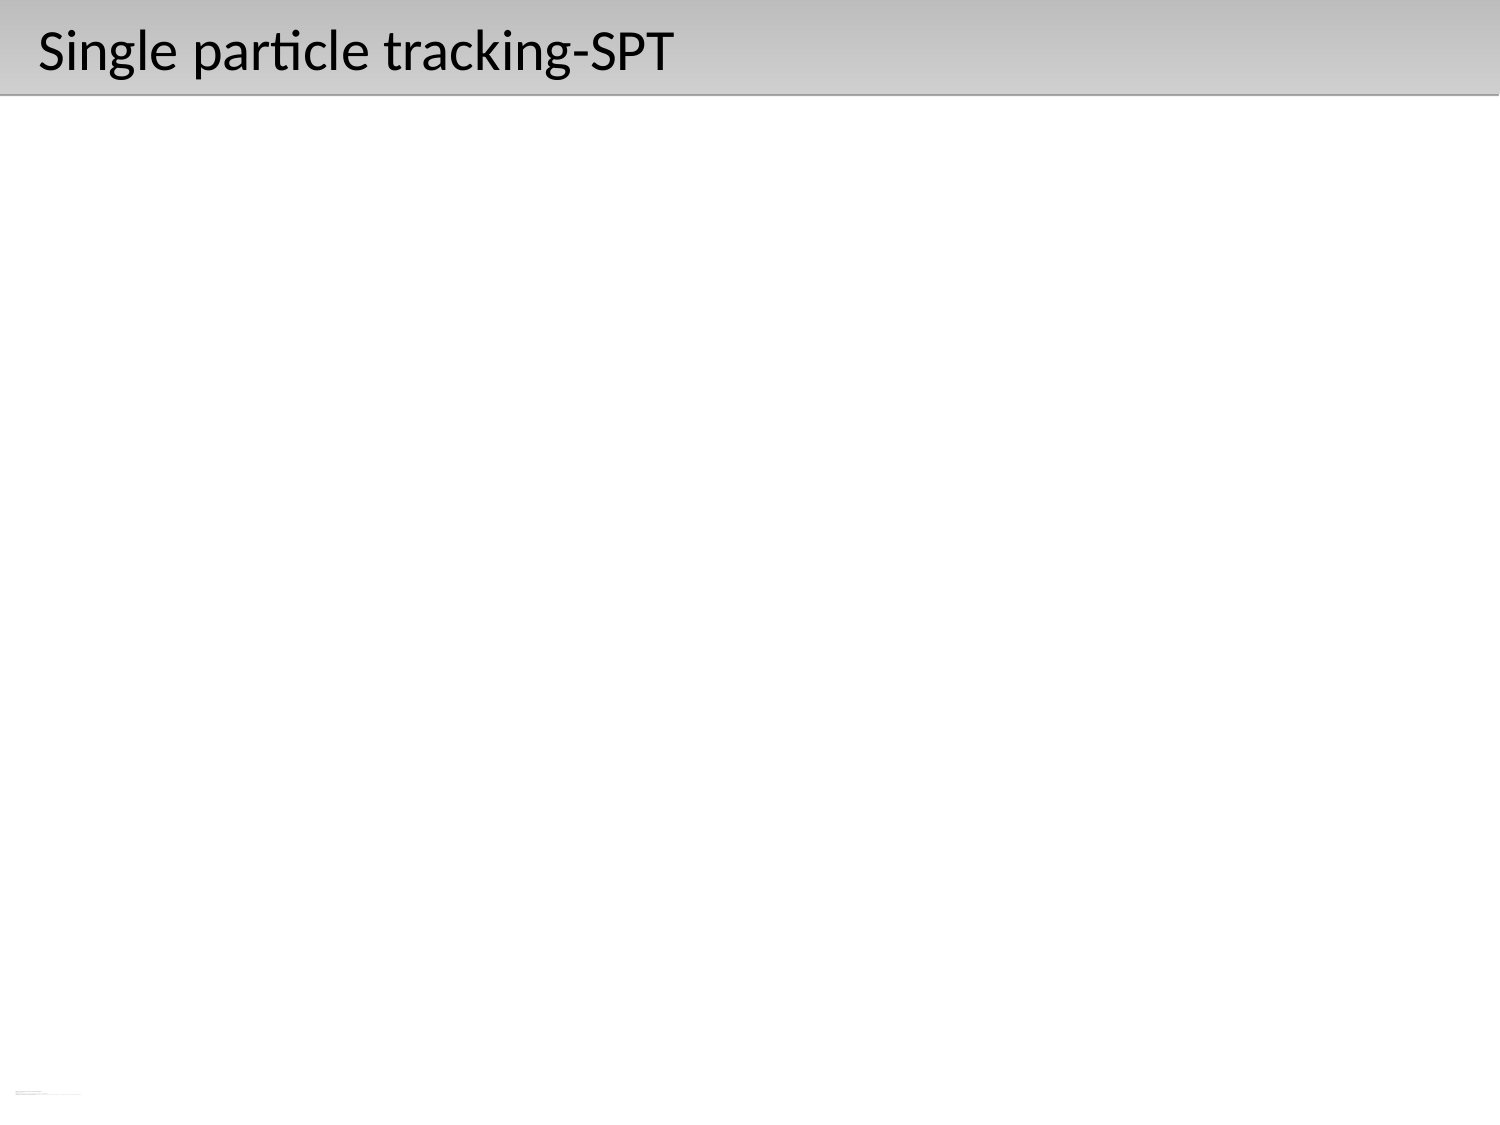

# Single particle tracking-SPT
In single-particle tracking (SPT), computer-enhanced video-microscopy is used to track the motion of proteins or lipids on the cell surface .
Individual molecules are observed with a typical spatial resolution of tens of nanometers and typical time resolution of tens of milliseconds .
The technique is addressing following questions
1. How do particle move on the cell surface ? To what extent does the motion of various particles deviates from pure diffusion ? How is that motion controlled and what is it function ?
2. How is the cell surface organized ? To what extent membranes deviate from the fluid mosaic model? Is a fractal time model a useful description of the cell surface ? How are structures on the cell surface assembled ? Does compartmentation prevent crosstalk of receptors What regional or global control over cell membrane dynamics exists?
What are the effects of heterogeneous motion in a heterogeneous environment on kinetics and equilibrium?